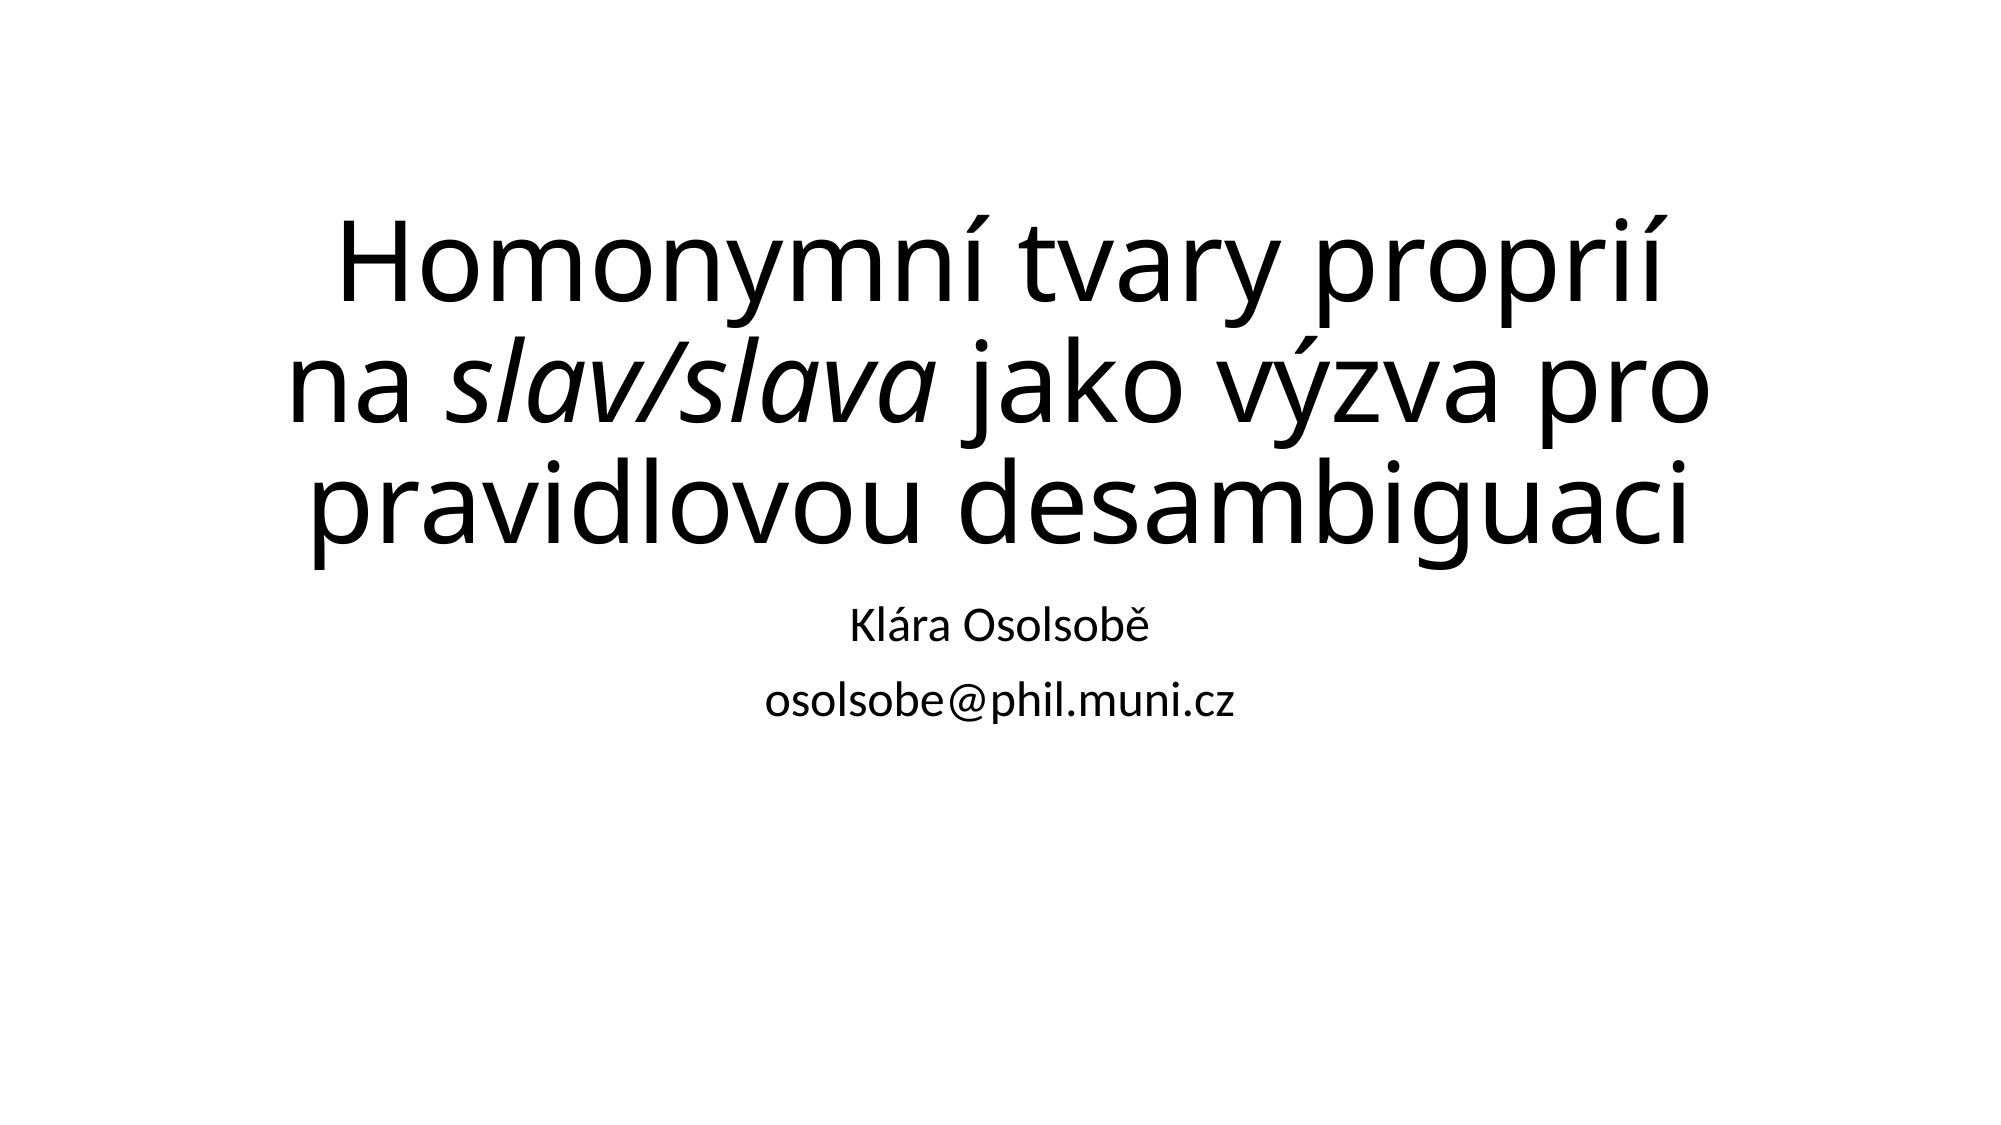

# Homonymní tvary proprií na slav/slava jako výzva pro pravidlovou desambiguaci
Klára Osolsobě
osolsobe@phil.muni.cz